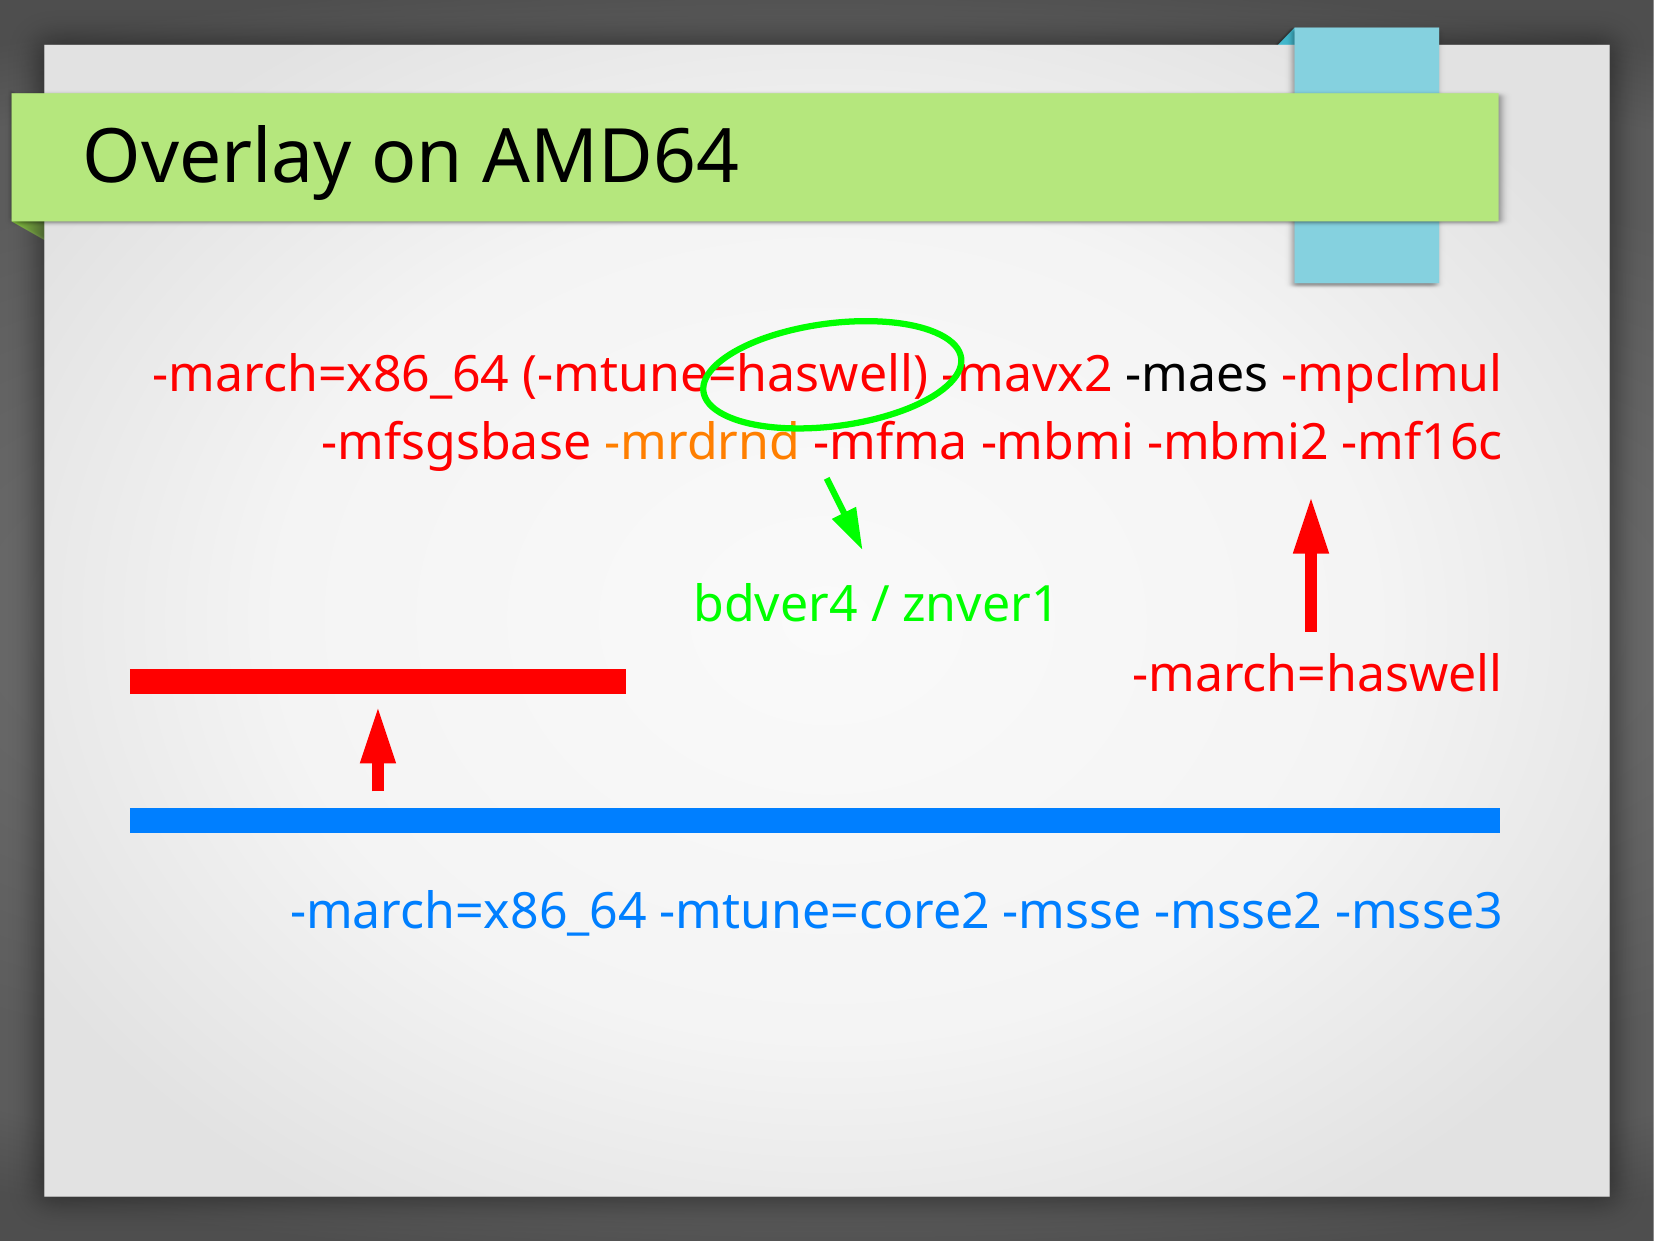

# Overlay on AMD64
-march=x86_64 (-mtune=haswell) -mavx2 -maes -mpclmul -mfsgsbase -mrdrnd -mfma -mbmi -mbmi2 -mf16c
bdver4 / znver1
-march=haswell
-march=x86_64 -mtune=core2 -msse -msse2 -msse3